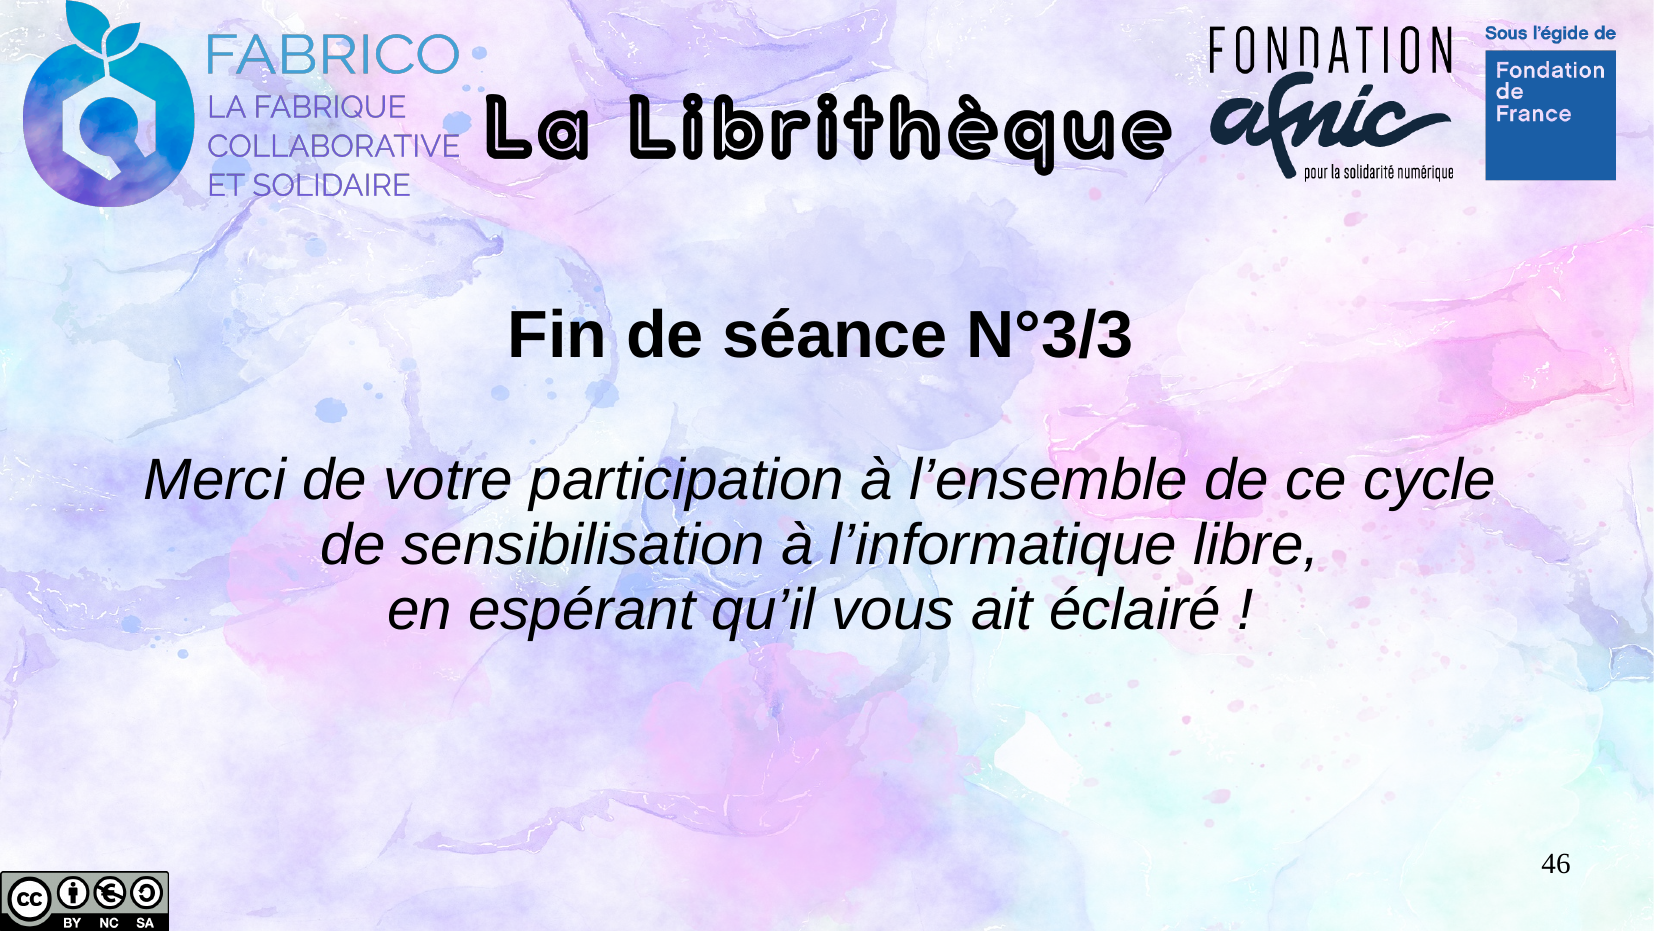

# Fin de séance N°3/3
Merci de votre participation à l’ensemble de ce cycle
de sensibilisation à l’informatique libre,
en espérant qu’il vous ait éclairé !
46